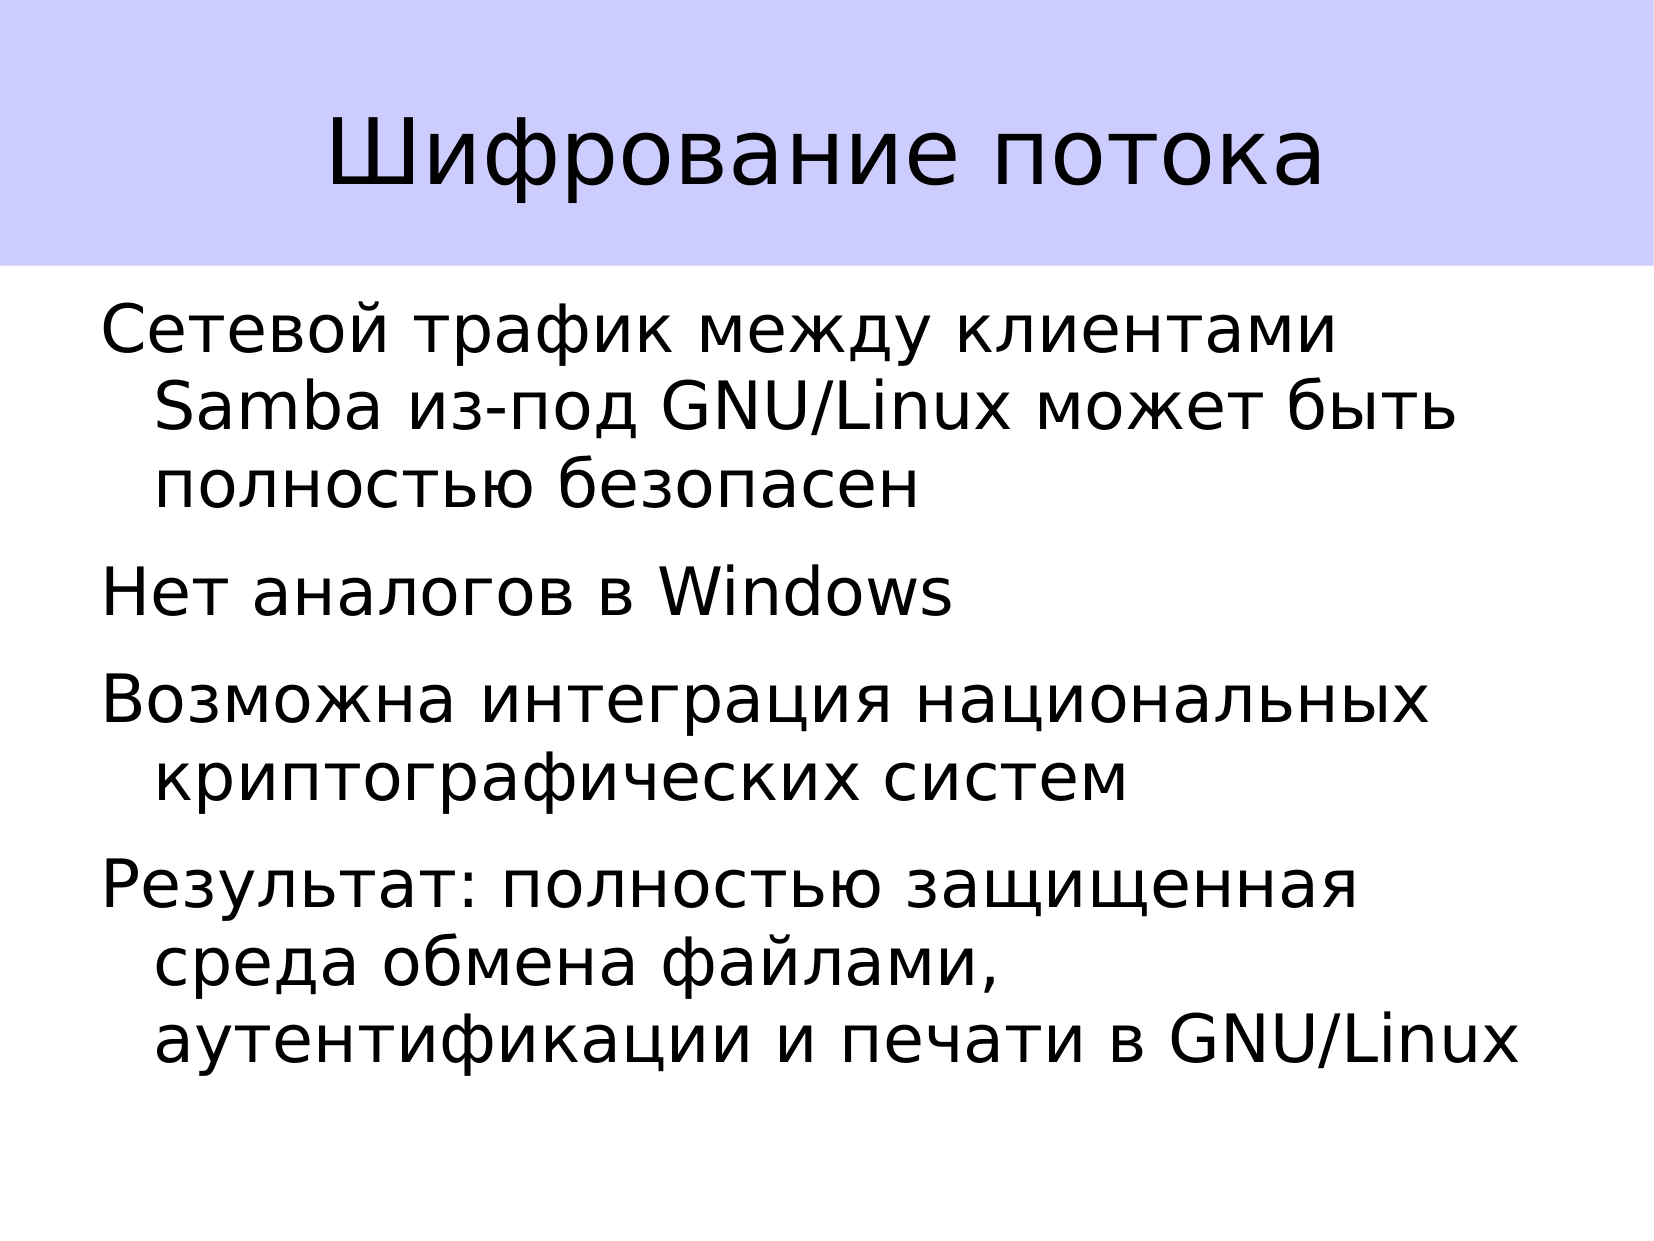

# Шифрование потока
Сетевой трафик между клиентами Samba из-под GNU/Linux может быть полностью безопасен
Нет аналогов в Windows
Возможна интеграция национальных криптографических систем
Результат: полностью защищенная среда обмена файлами, аутентификации и печати в GNU/Linux